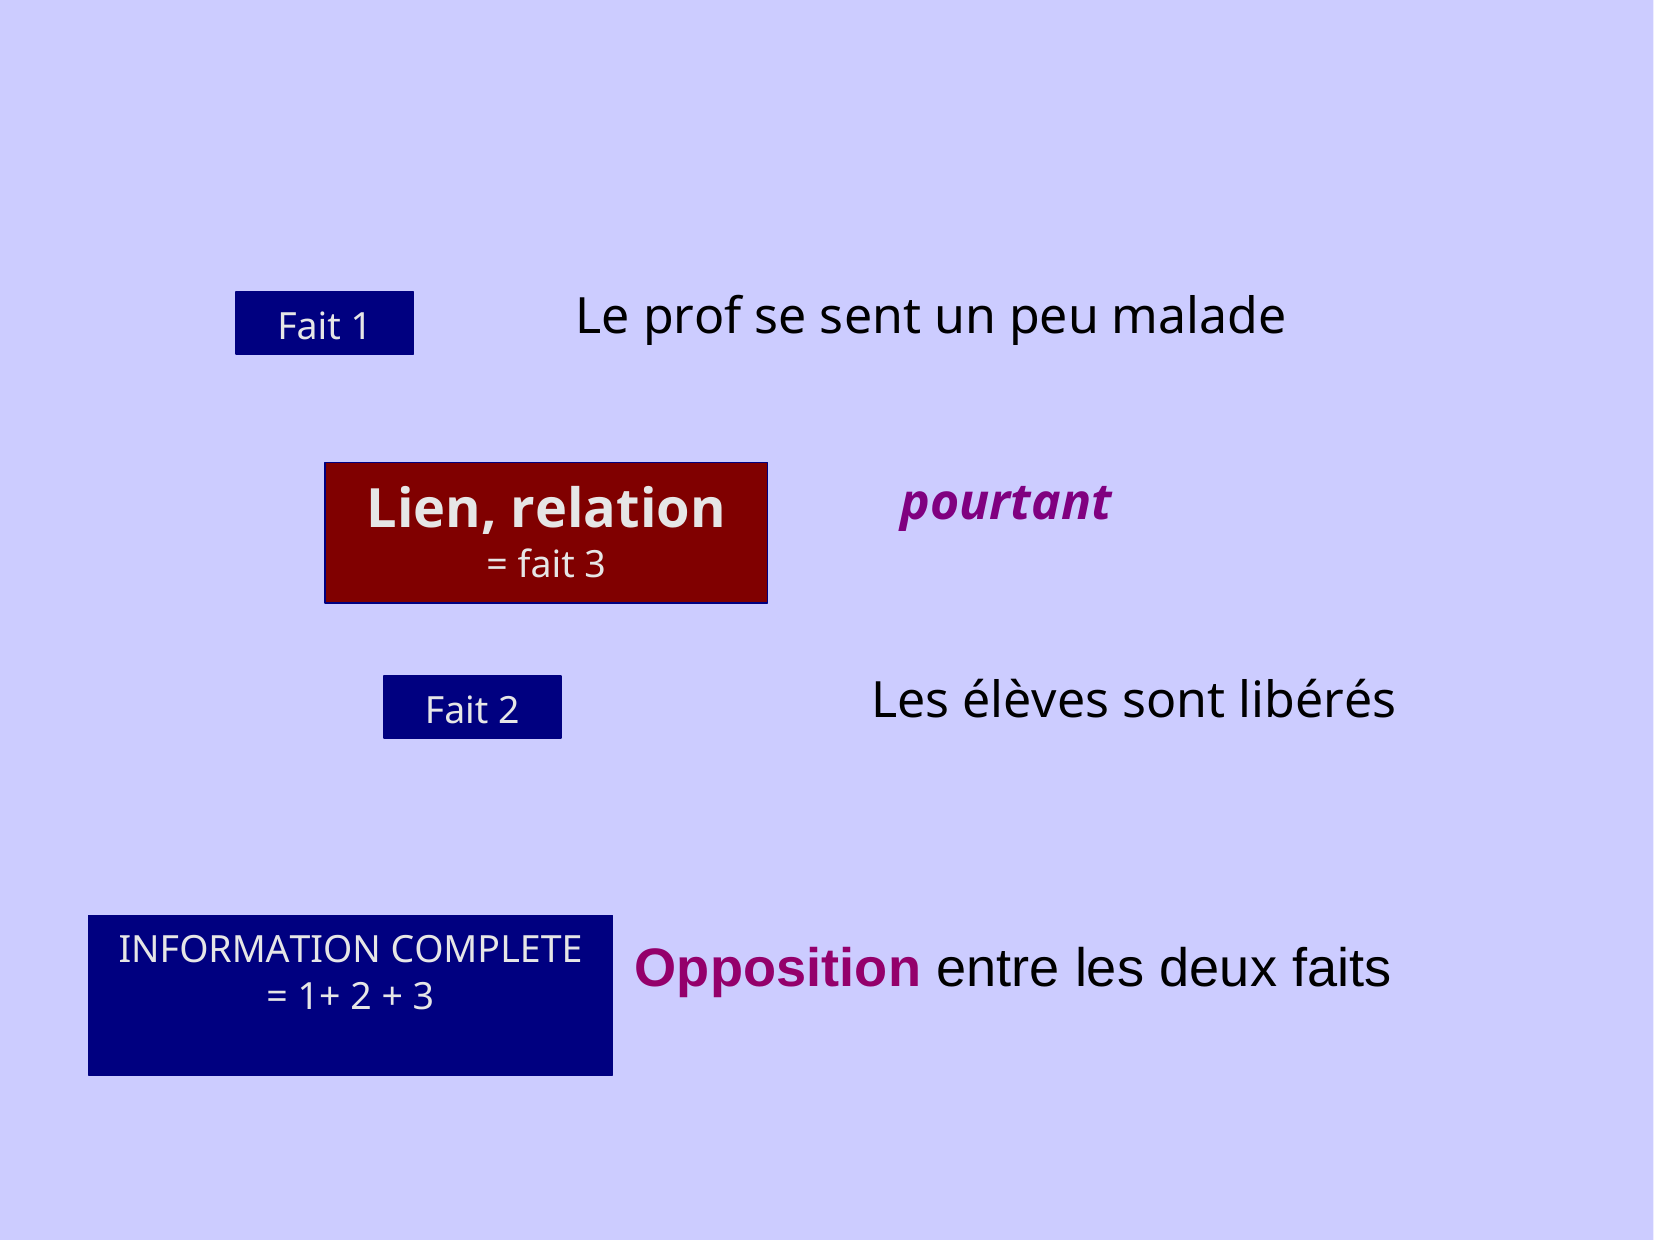

Le prof se sent un peu malade
Fait 1
Lien, relation
= fait 3
pourtant
Les élèves sont libérés
Fait 2
INFORMATION COMPLETE
= 1+ 2 + 3
Opposition entre les deux faits